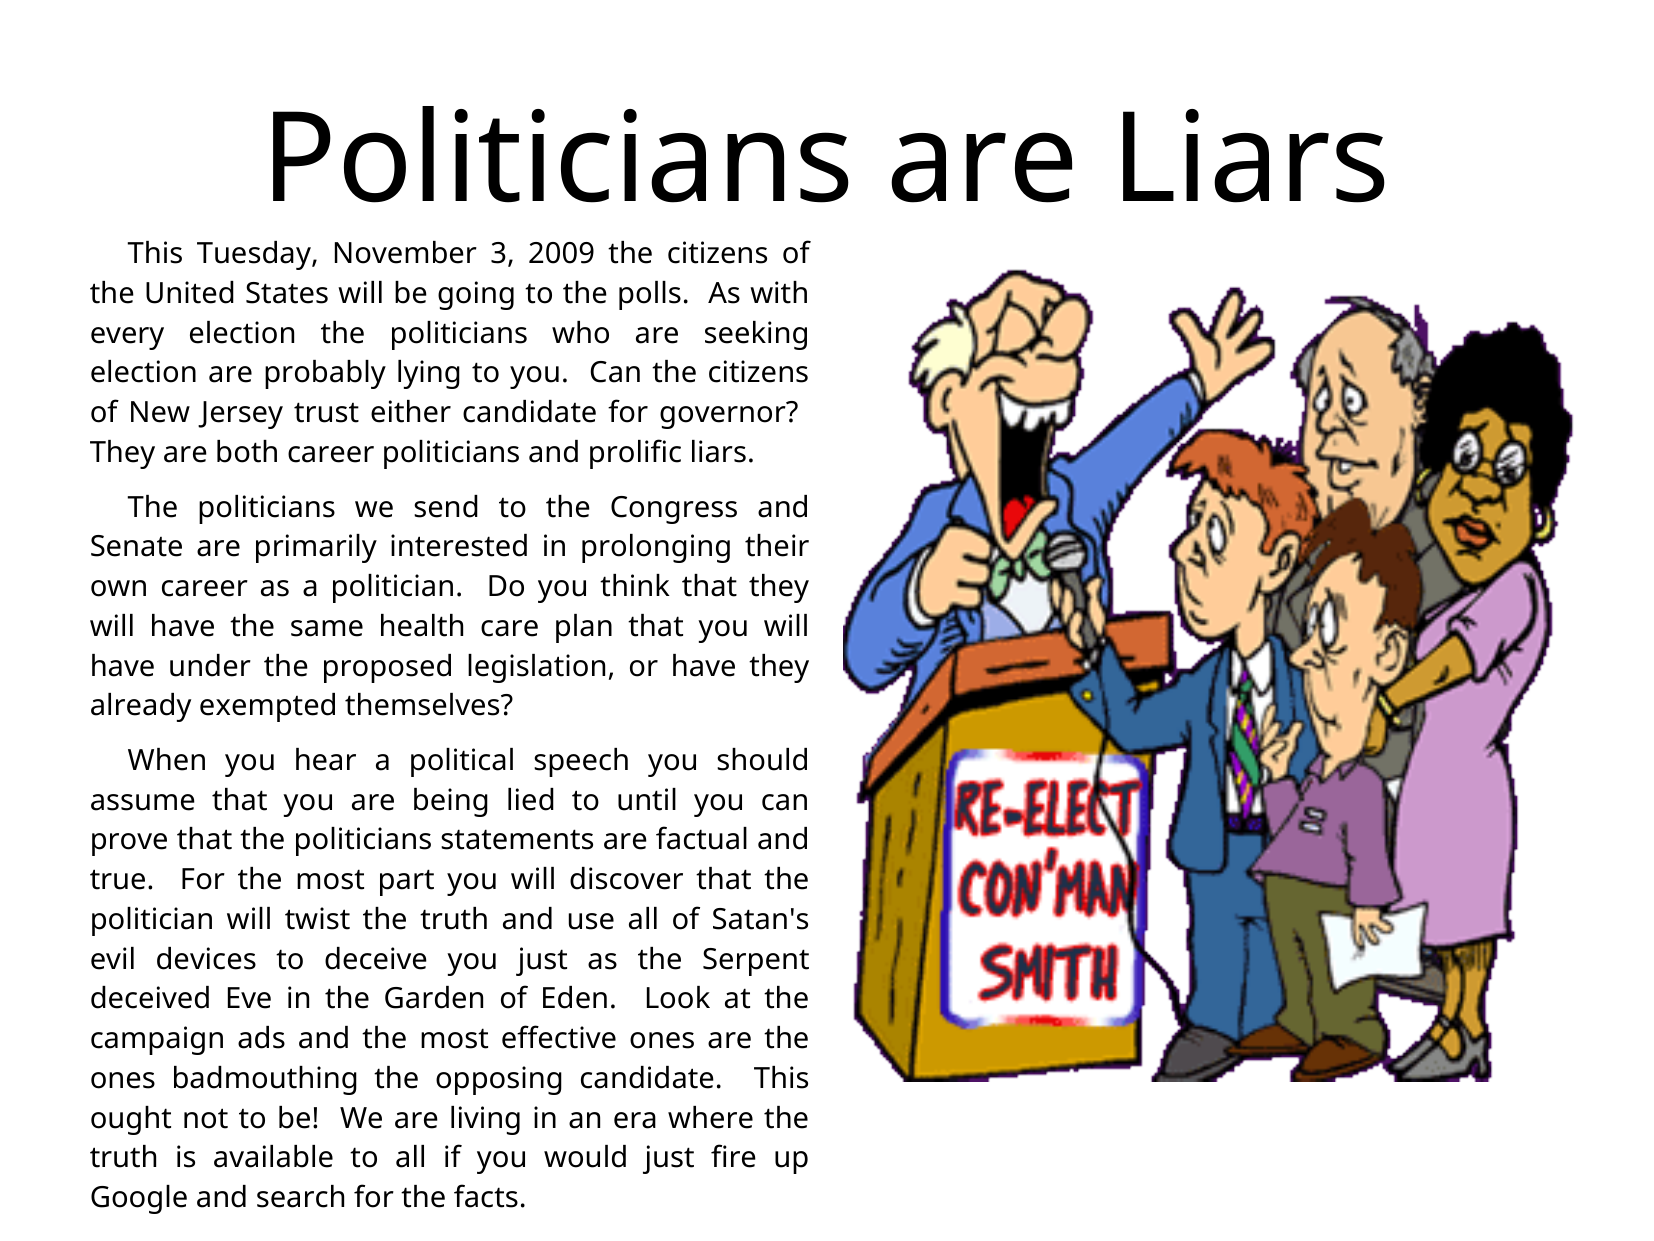

# Politicians are Liars
This Tuesday, November 3, 2009 the citizens of the United States will be going to the polls. As with every election the politicians who are seeking election are probably lying to you. Can the citizens of New Jersey trust either candidate for governor? They are both career politicians and prolific liars.
The politicians we send to the Congress and Senate are primarily interested in prolonging their own career as a politician. Do you think that they will have the same health care plan that you will have under the proposed legislation, or have they already exempted themselves?
When you hear a political speech you should assume that you are being lied to until you can prove that the politicians statements are factual and true. For the most part you will discover that the politician will twist the truth and use all of Satan's evil devices to deceive you just as the Serpent deceived Eve in the Garden of Eden. Look at the campaign ads and the most effective ones are the ones badmouthing the opposing candidate. This ought not to be! We are living in an era where the truth is available to all if you would just fire up Google and search for the facts.